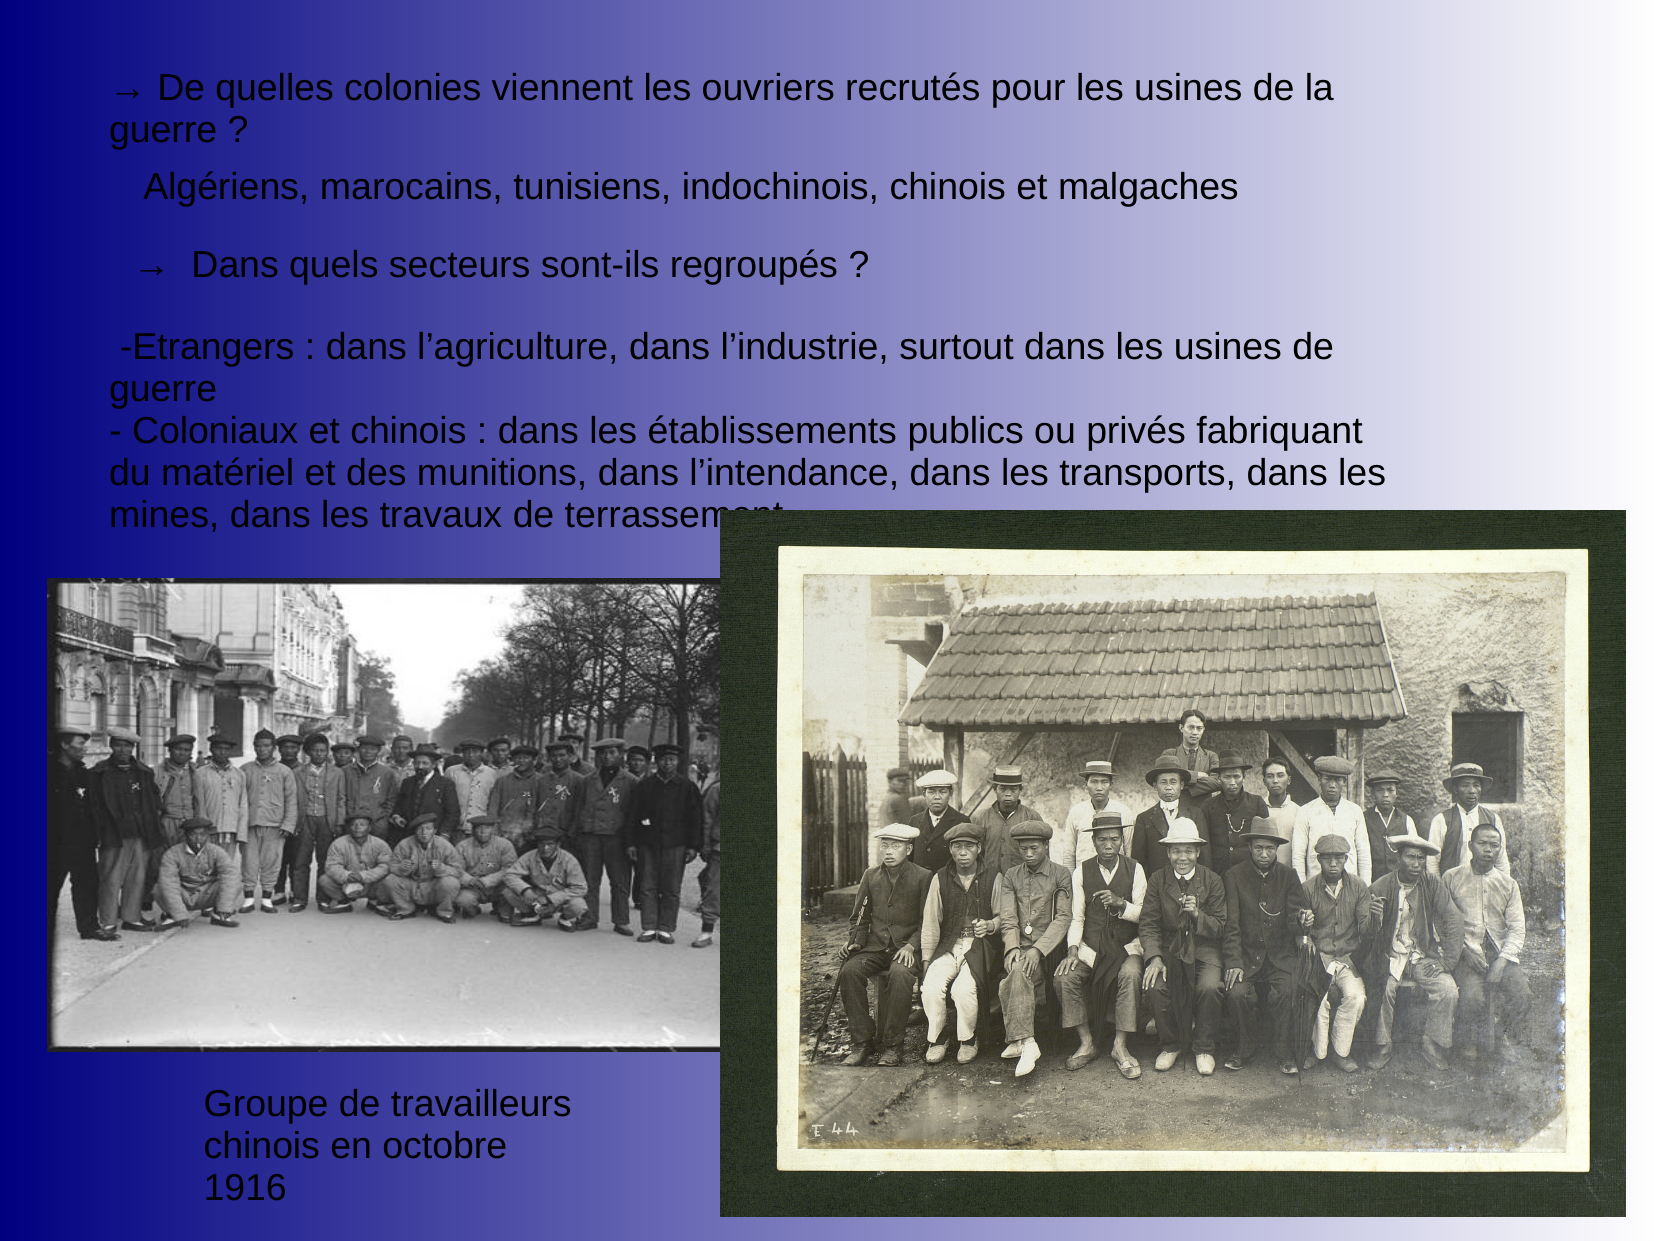

→ De quelles colonies viennent les ouvriers recrutés pour les usines de la guerre ?
 Algériens, marocains, tunisiens, indochinois, chinois et malgaches
→ Dans quels secteurs sont-ils regroupés ?
 -Etrangers : dans l’agriculture, dans l’industrie, surtout dans les usines de guerre
- Coloniaux et chinois : dans les établissements publics ou privés fabriquant du matériel et des munitions, dans l’intendance, dans les transports, dans les mines, dans les travaux de terrassement
Groupe de travailleurs chinois en octobre 1916